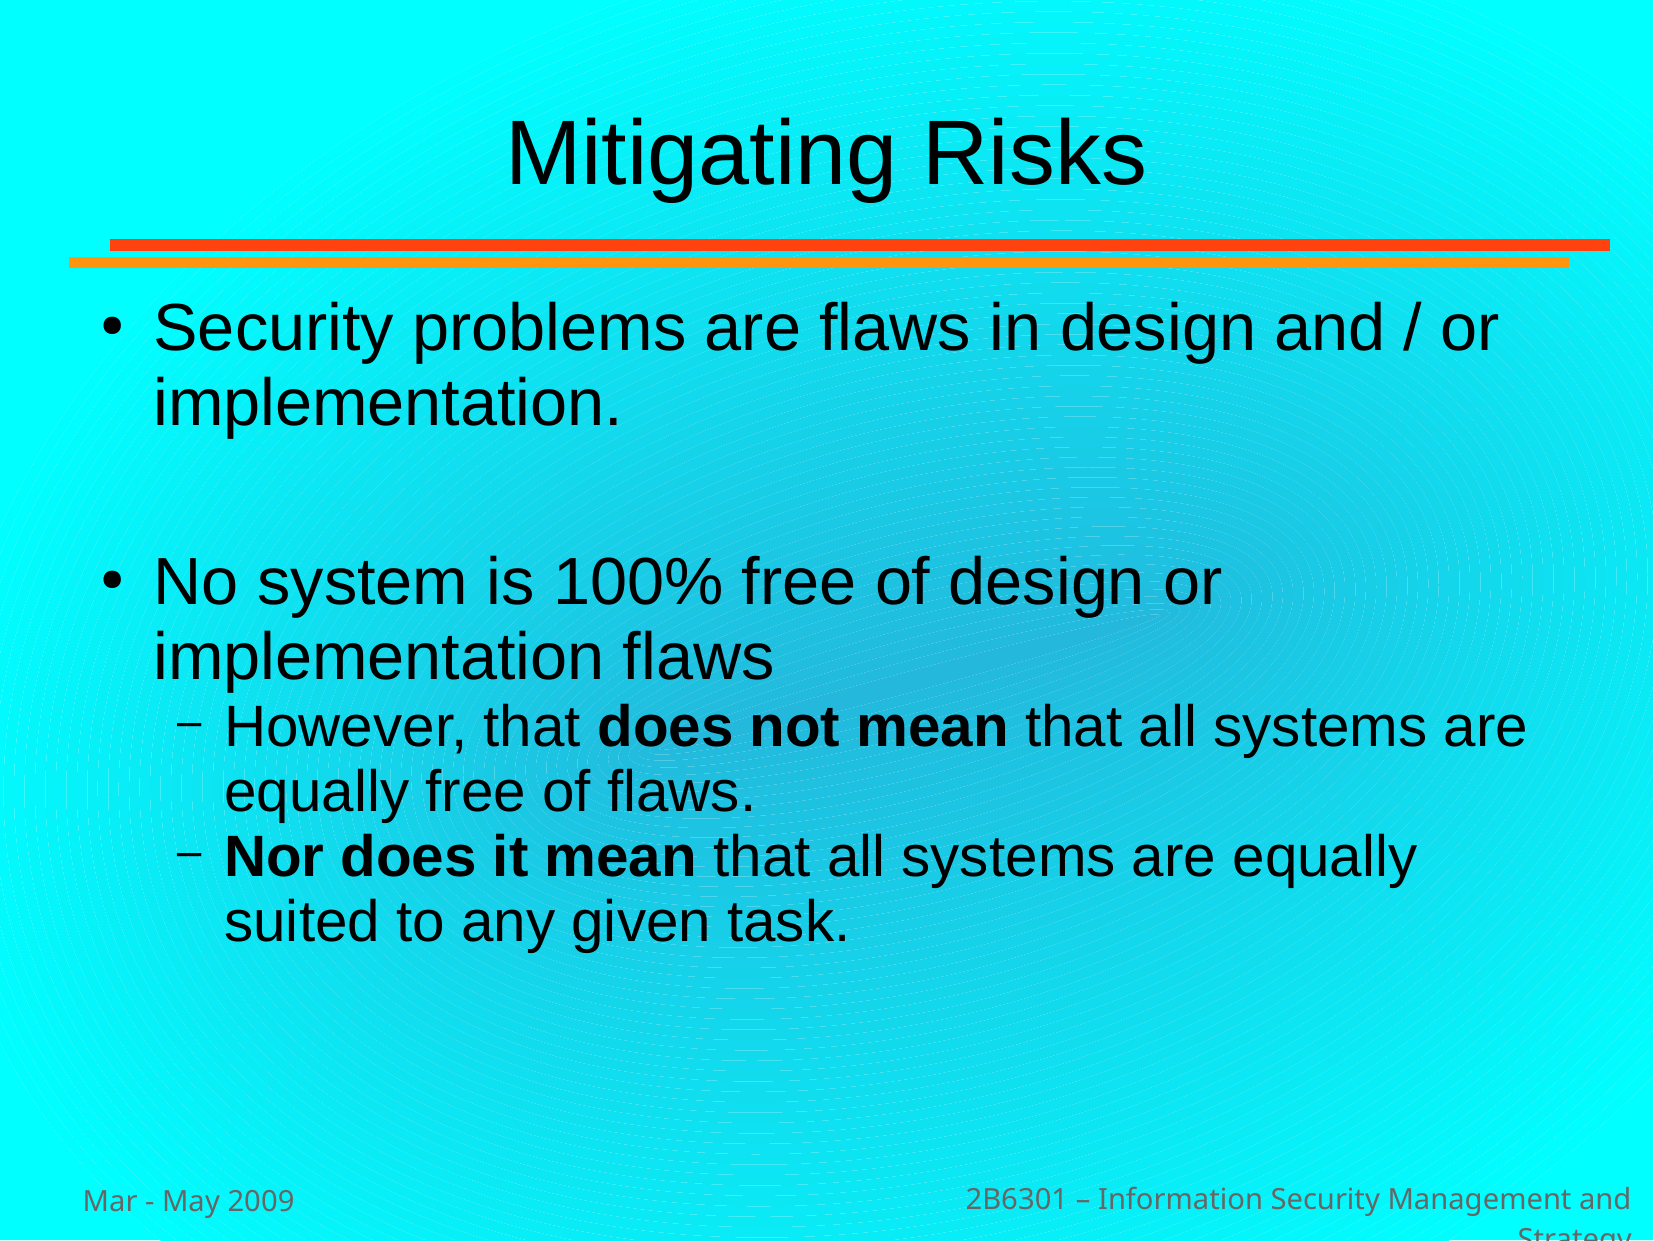

# Mitigating Risks
Security problems are flaws in design and / or implementation.
No system is 100% free of design or implementation flaws
However, that does not mean that all systems are equally free of flaws.
Nor does it mean that all systems are equally suited to any given task.